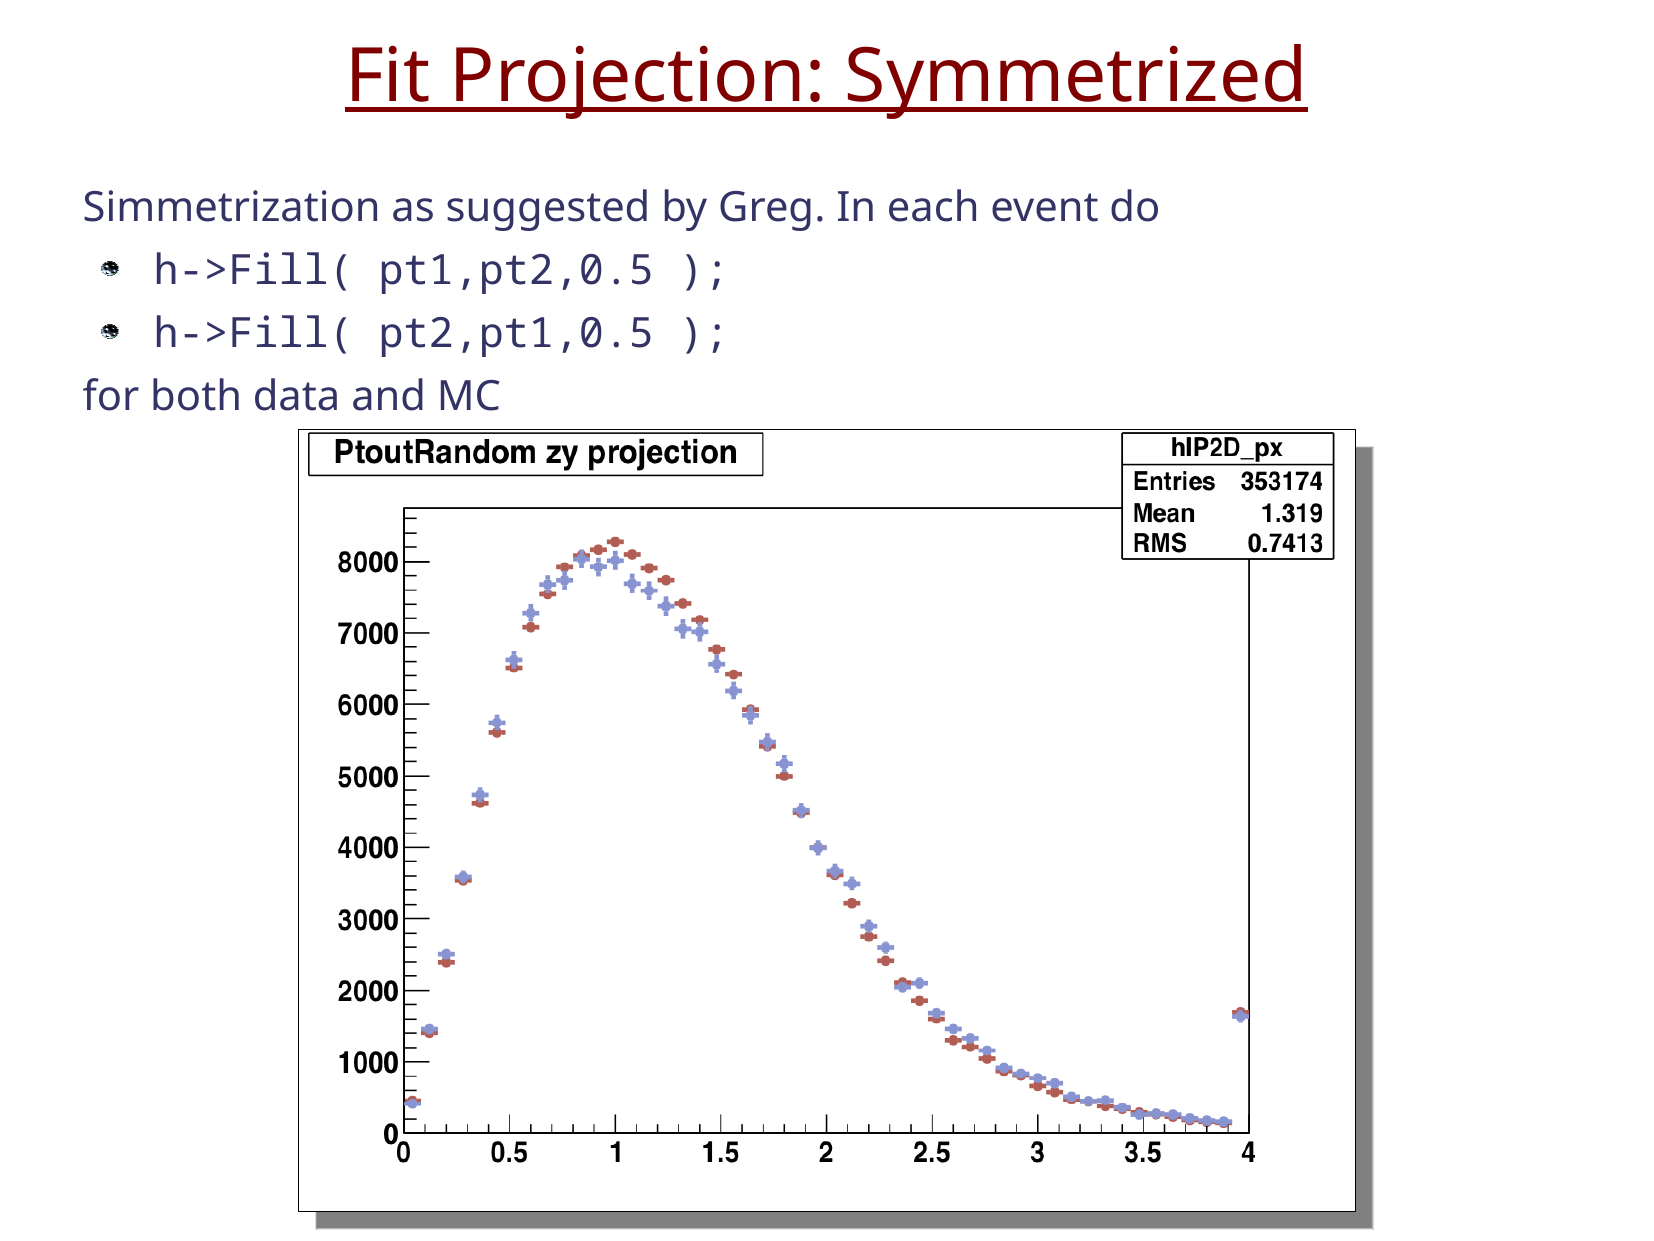

# Fit Projection: Symmetrized
Simmetrization as suggested by Greg. In each event do
h->Fill( pt1,pt2,0.5 );
h->Fill( pt2,pt1,0.5 );
for both data and MC